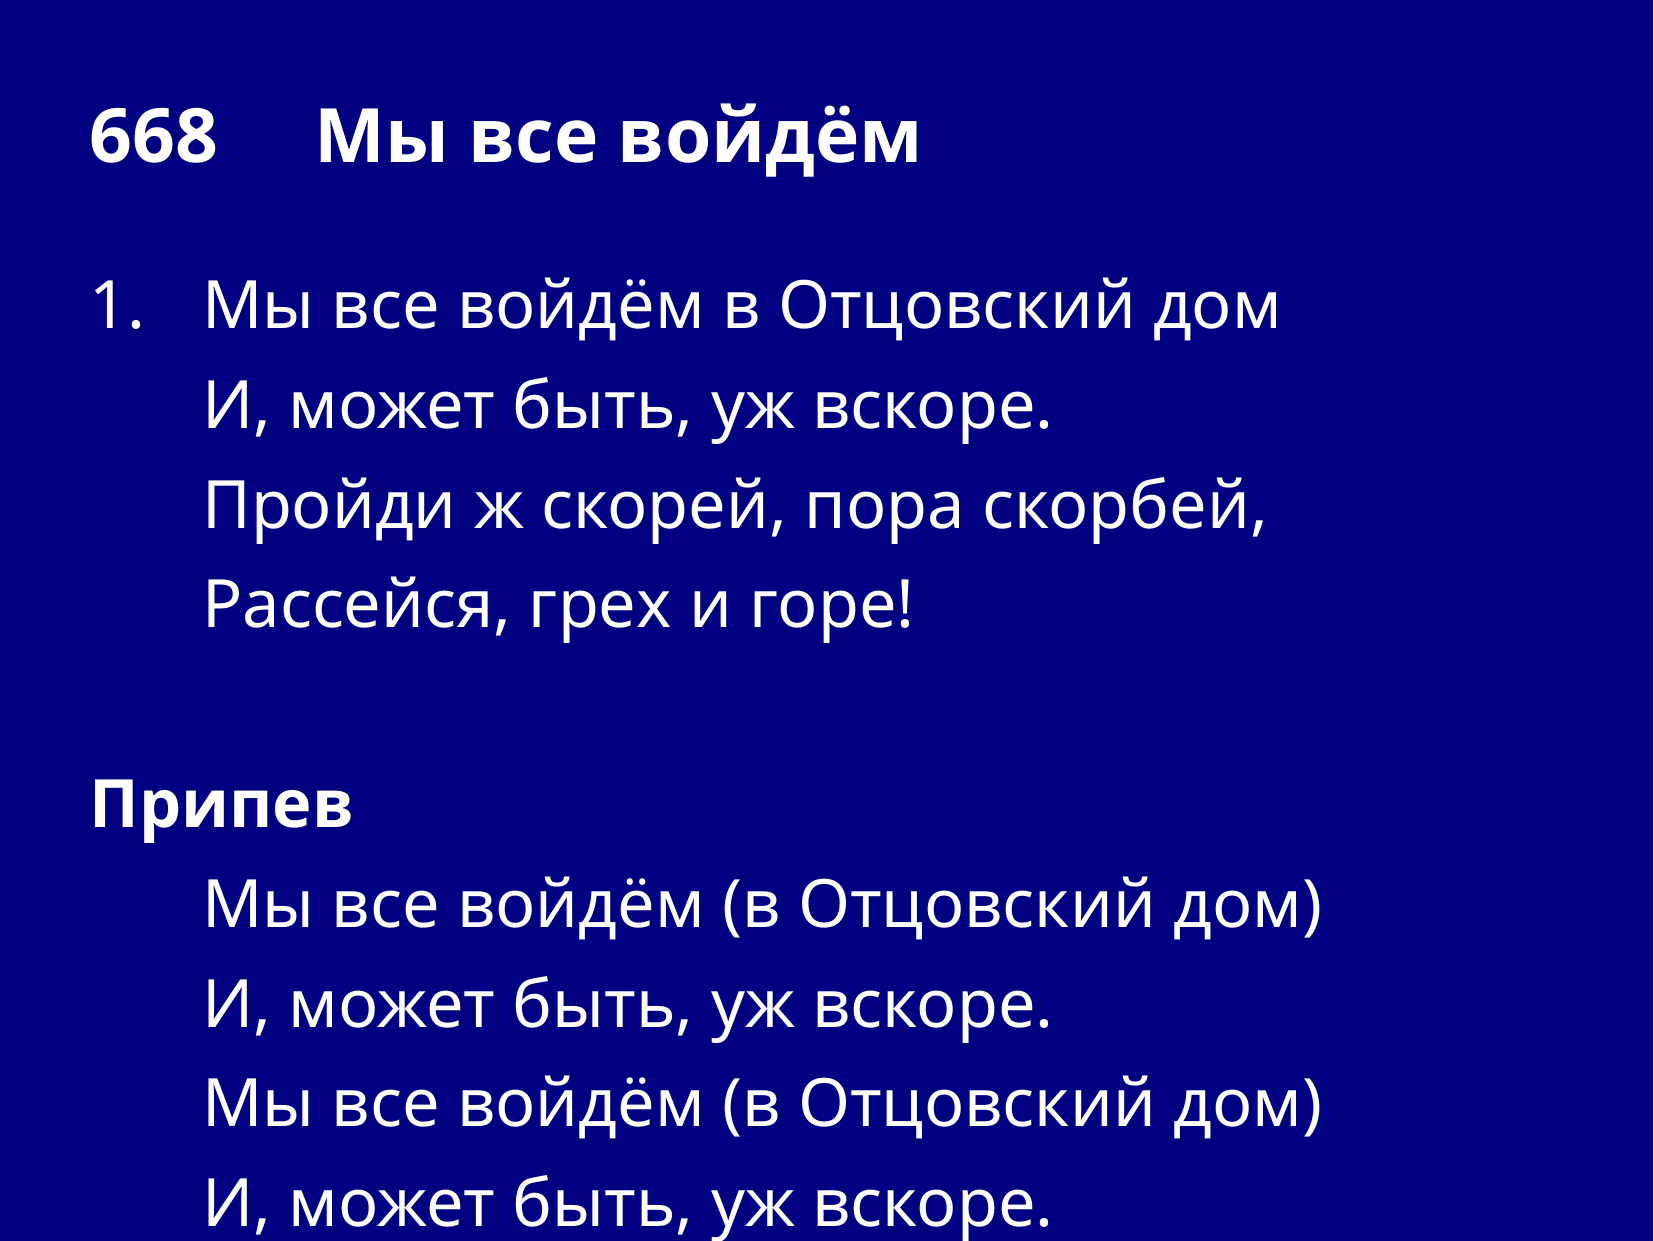

668	Мы все войдём
1.	Мы все войдём в Отцовский дом
	И, может быть, уж вскоре.
	Пройди ж скорей, пора скорбей,
	Рассейся, грех и горе!
Припев
	Мы все войдём (в Отцовский дом)
	И, может быть, уж вскоре.
	Мы все войдём (в Отцовский дом)
	И, может быть, уж вскоре.